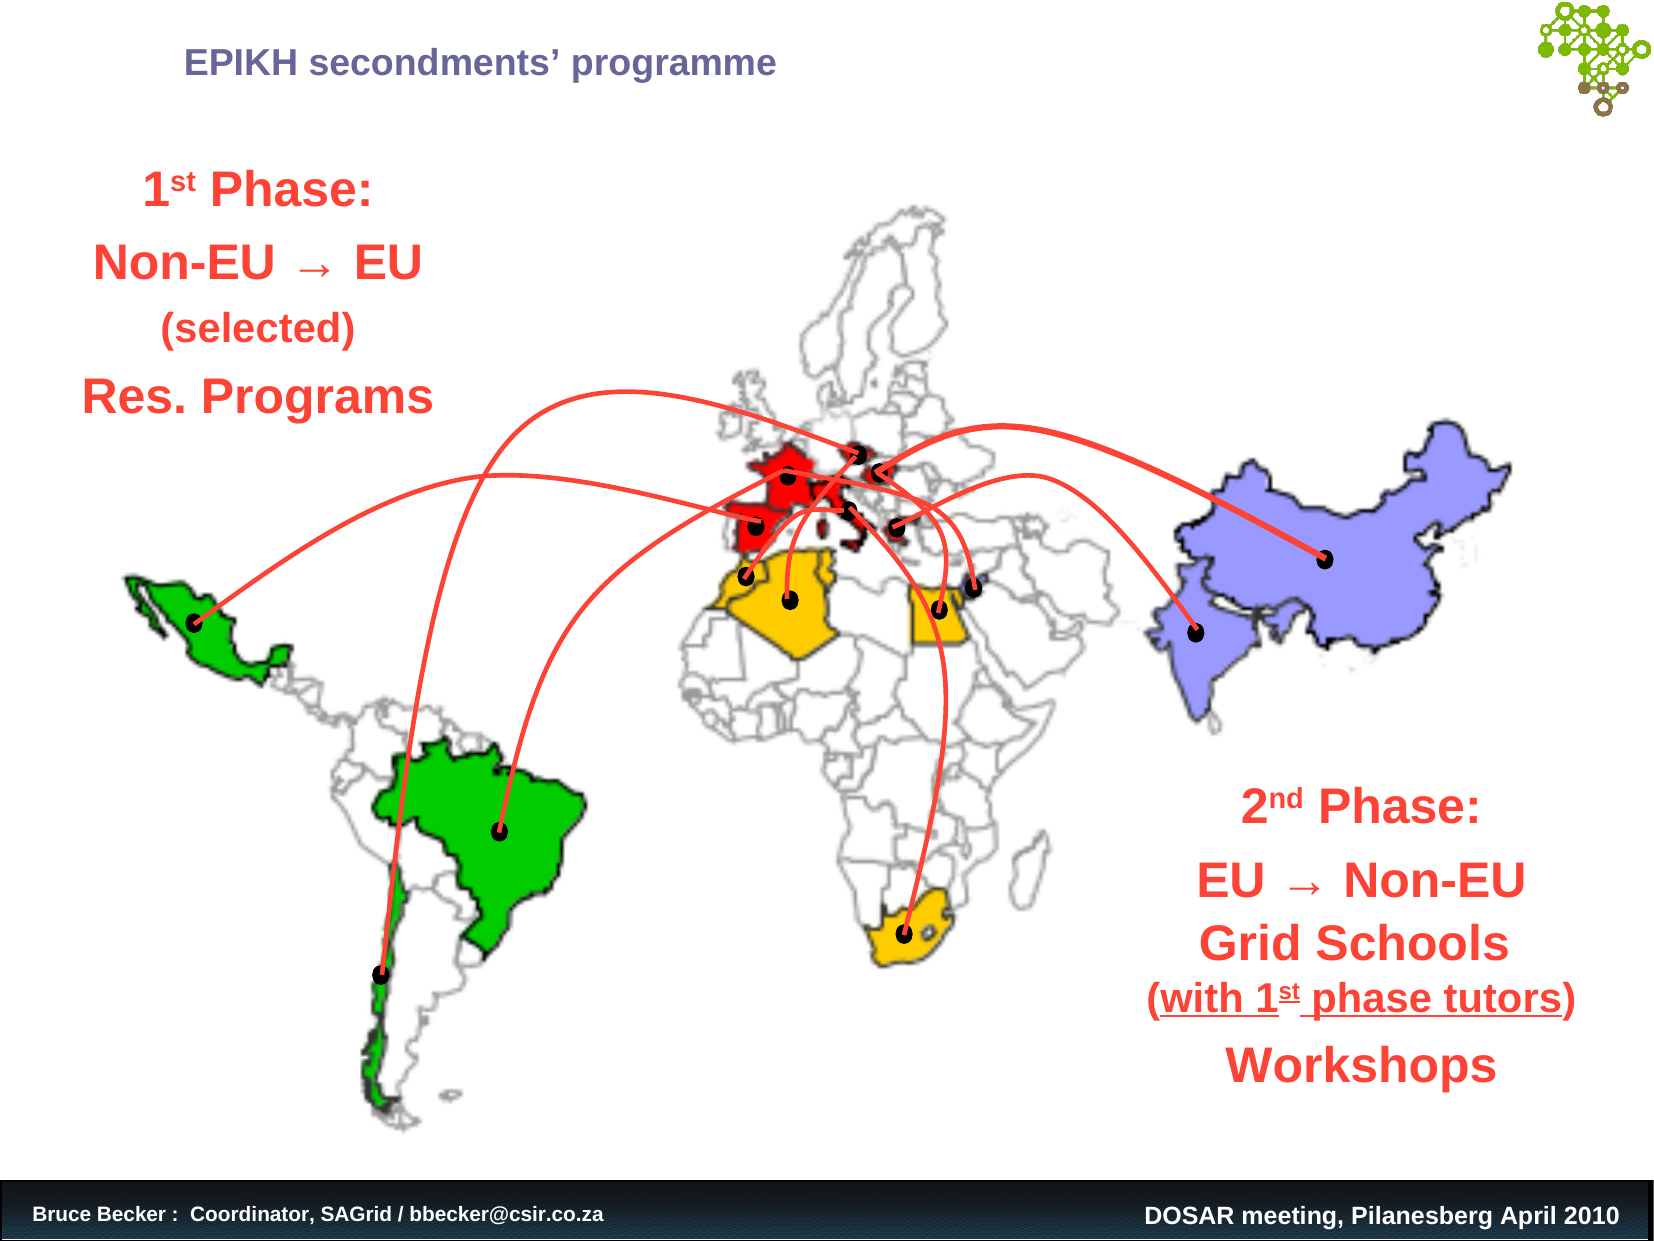

# EPIKH secondments’ programme
1st Phase:
Non-EU → EU
(selected)
Res. Programs
2nd Phase:
EU → Non-EU
Grid Schools
(with 1st phase tutors)
Workshops
37